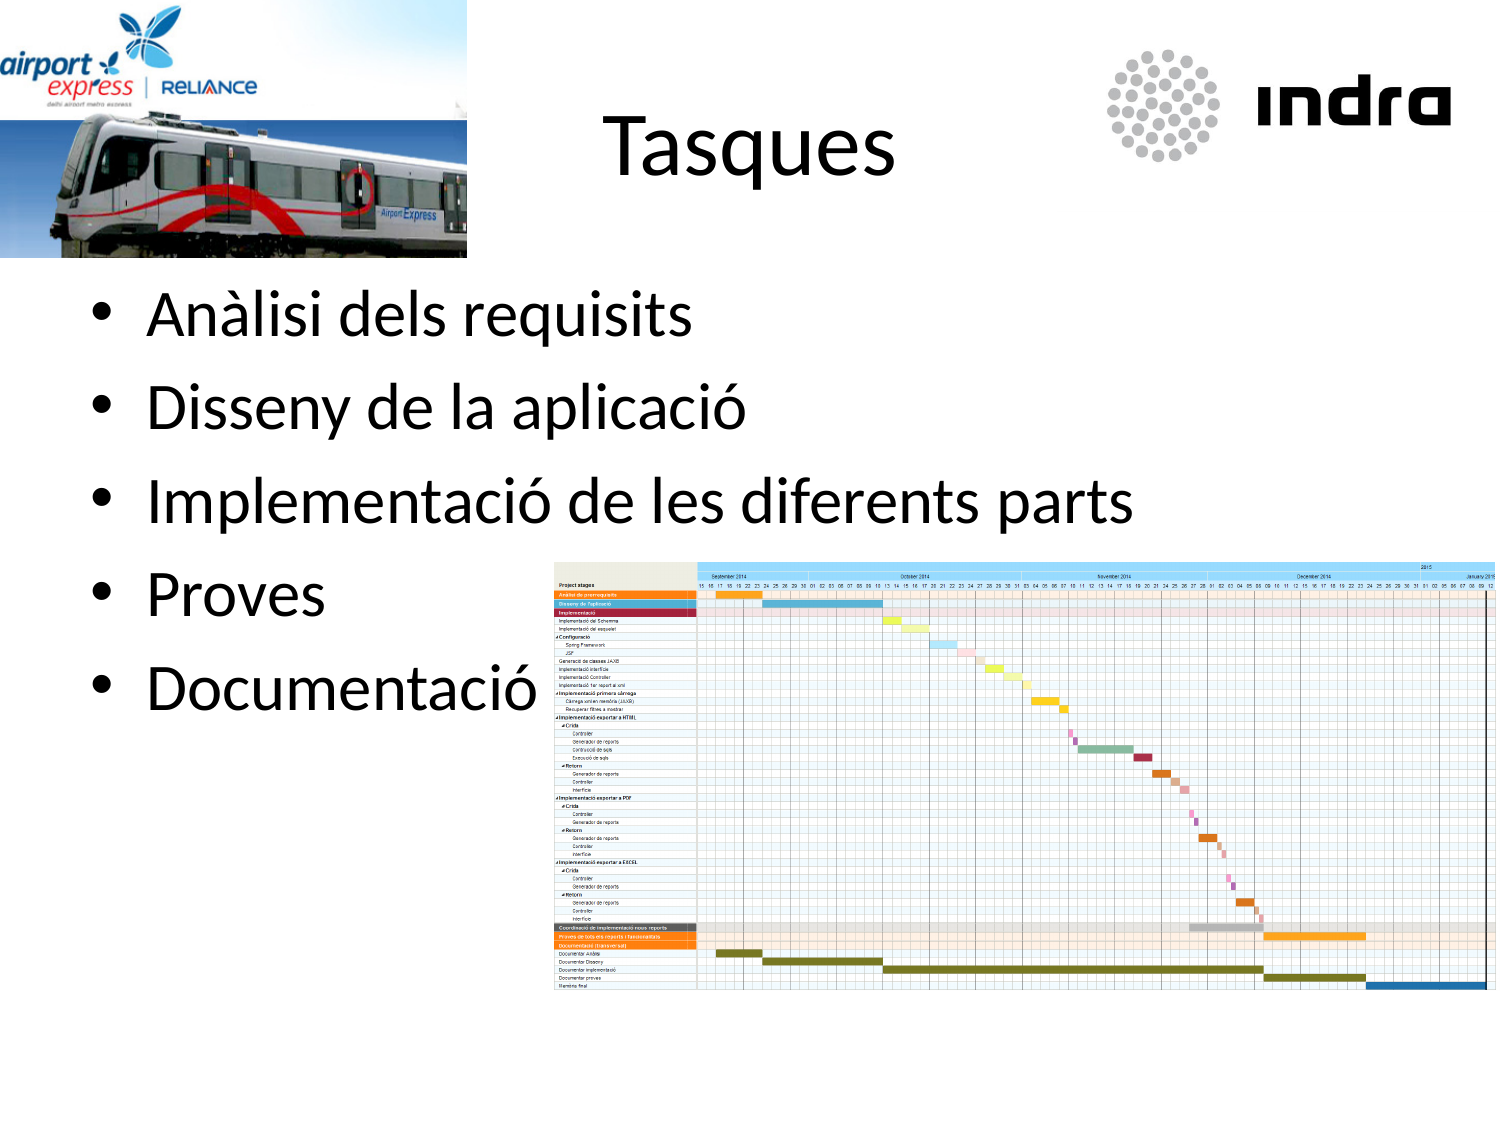

# Tasques
Anàlisi dels requisits
Disseny de la aplicació
Implementació de les diferents parts
Proves
Documentació